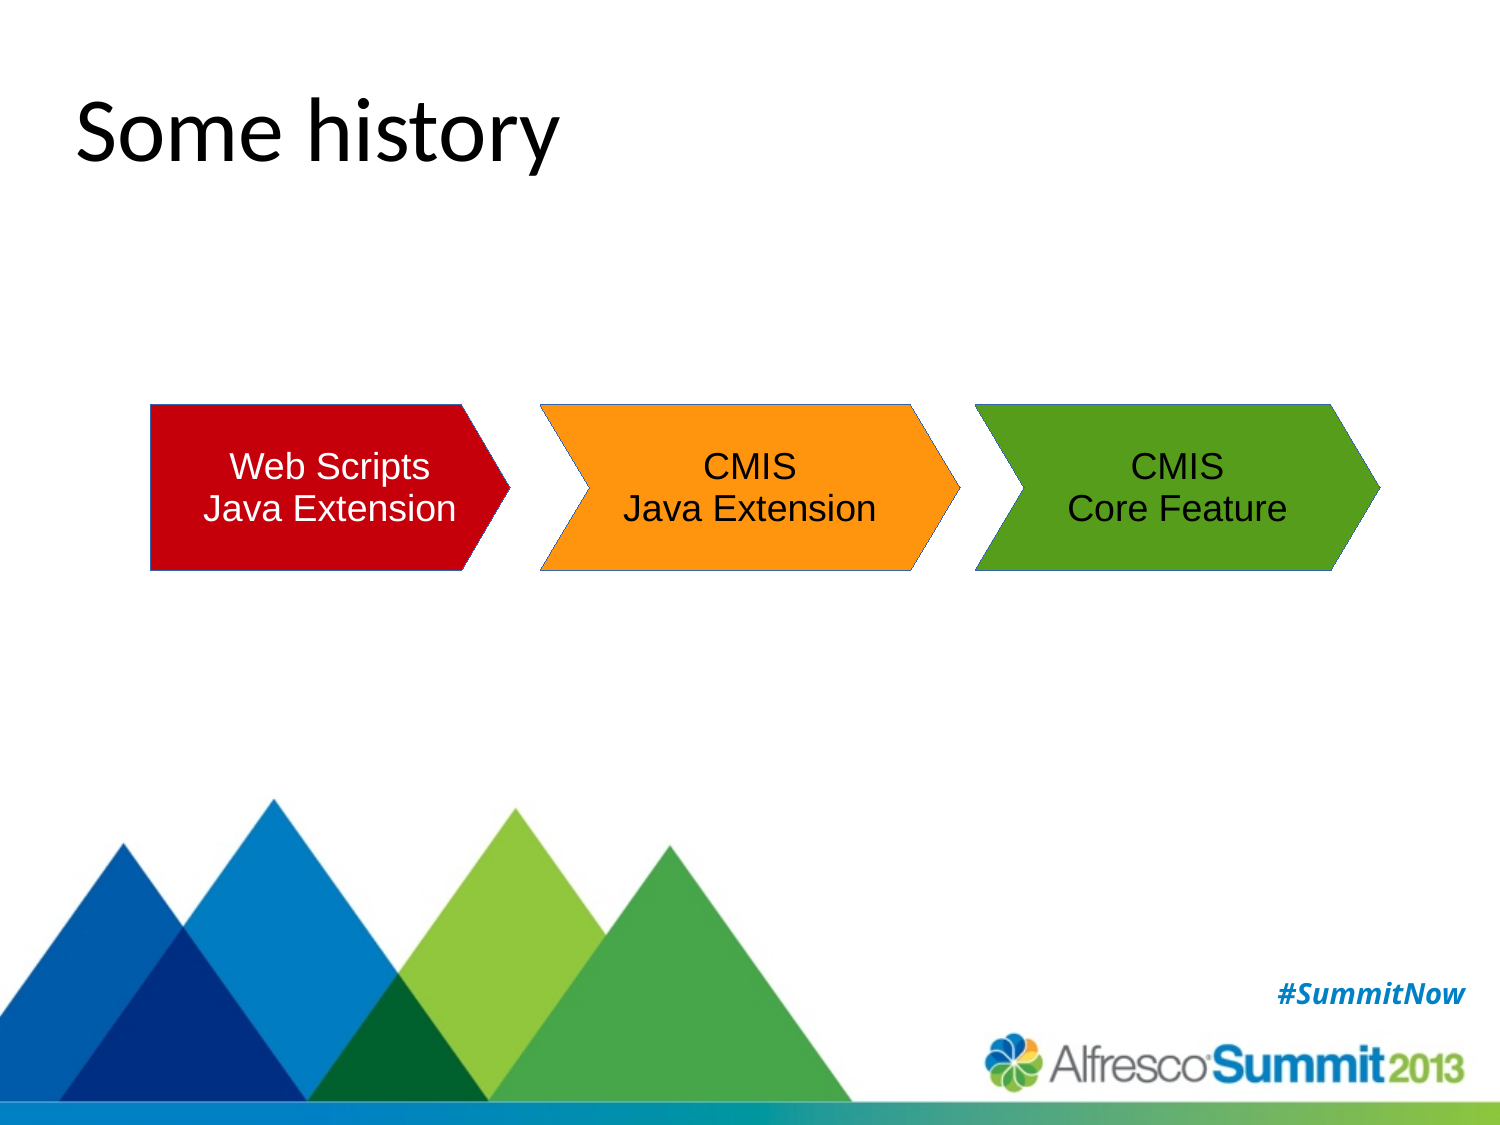

# Some history
Web Scripts
Java Extension
CMIS
Java Extension
CMIS
Core Feature